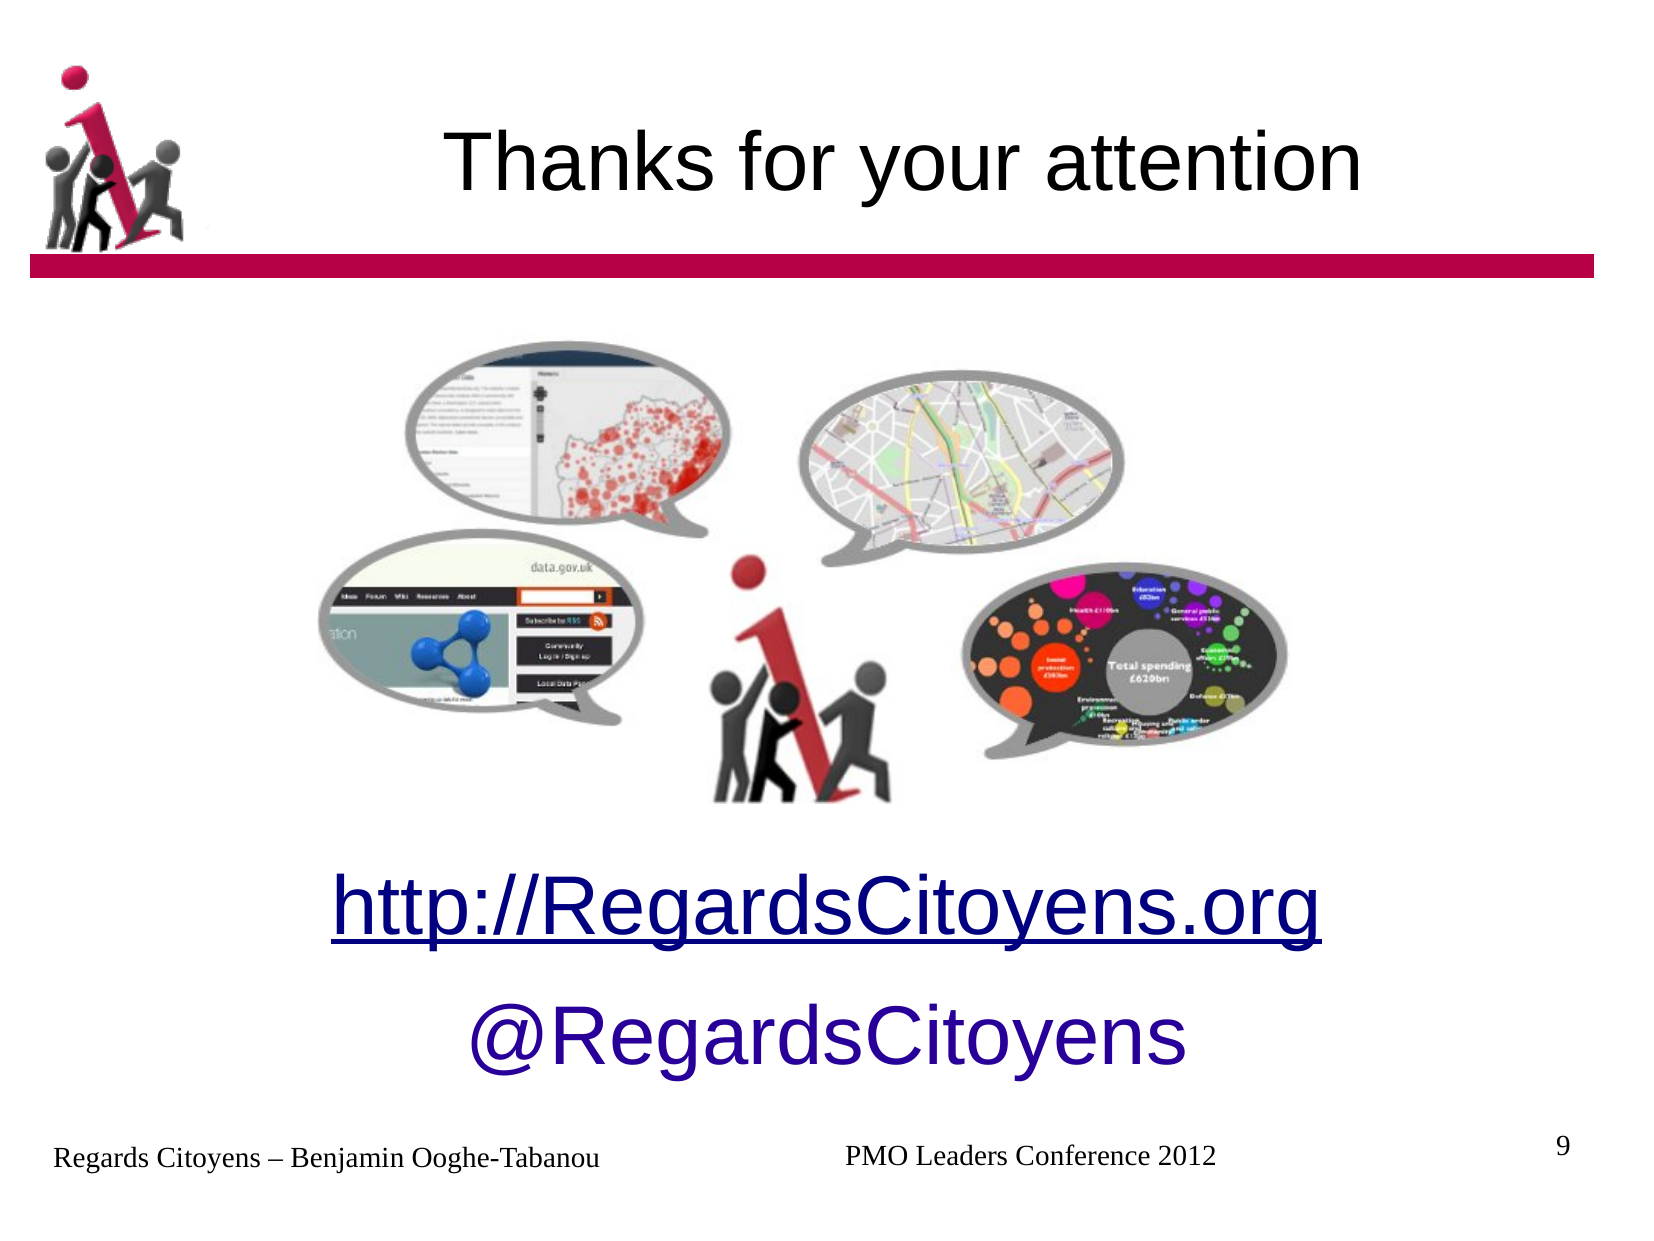

# Thanks for your attention
http://RegardsCitoyens.org
@RegardsCitoyens
9
Benjamin Ooghe-Tabanou - Open Knowledge Conference Berlin 2011